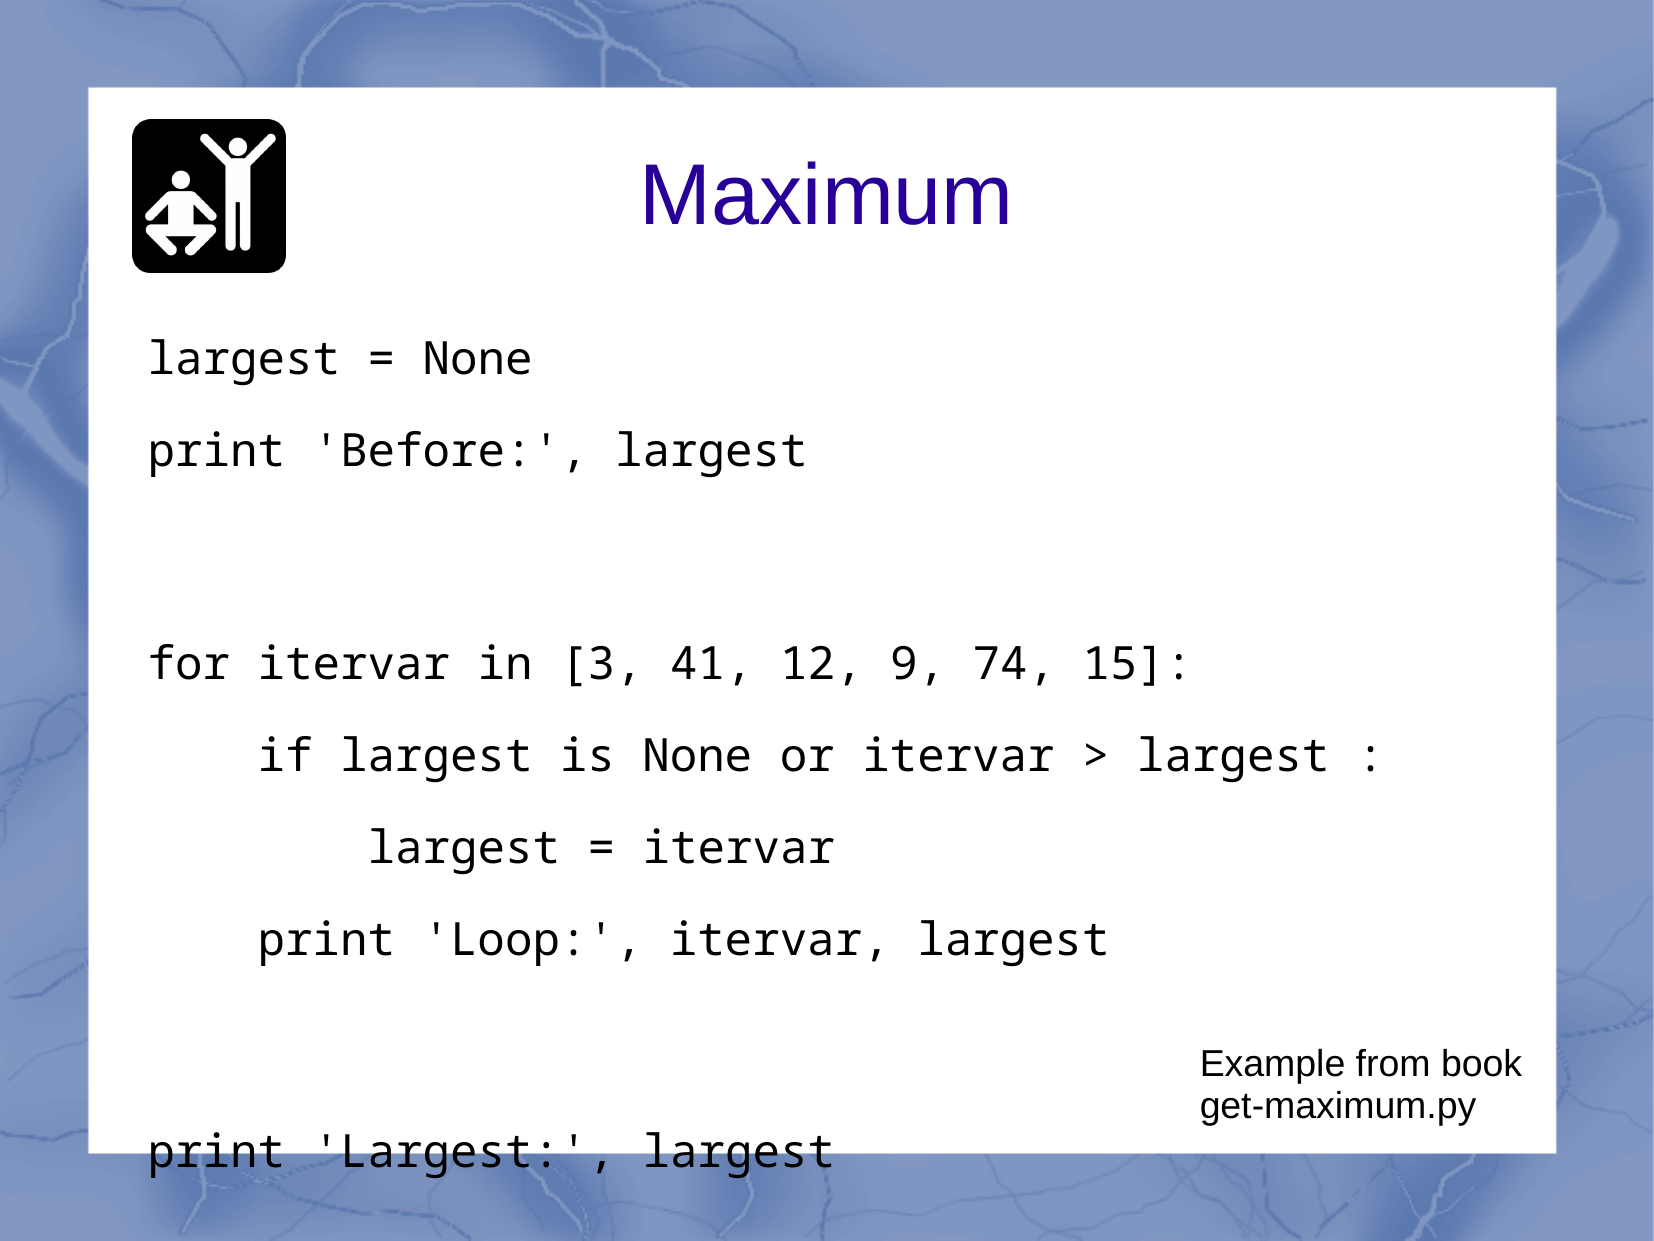

# Maximum
largest = None
print 'Before:', largest
for itervar in [3, 41, 12, 9, 74, 15]:
 if largest is None or itervar > largest :
 largest = itervar
 print 'Loop:', itervar, largest
print 'Largest:', largest
Example from book
get-maximum.py